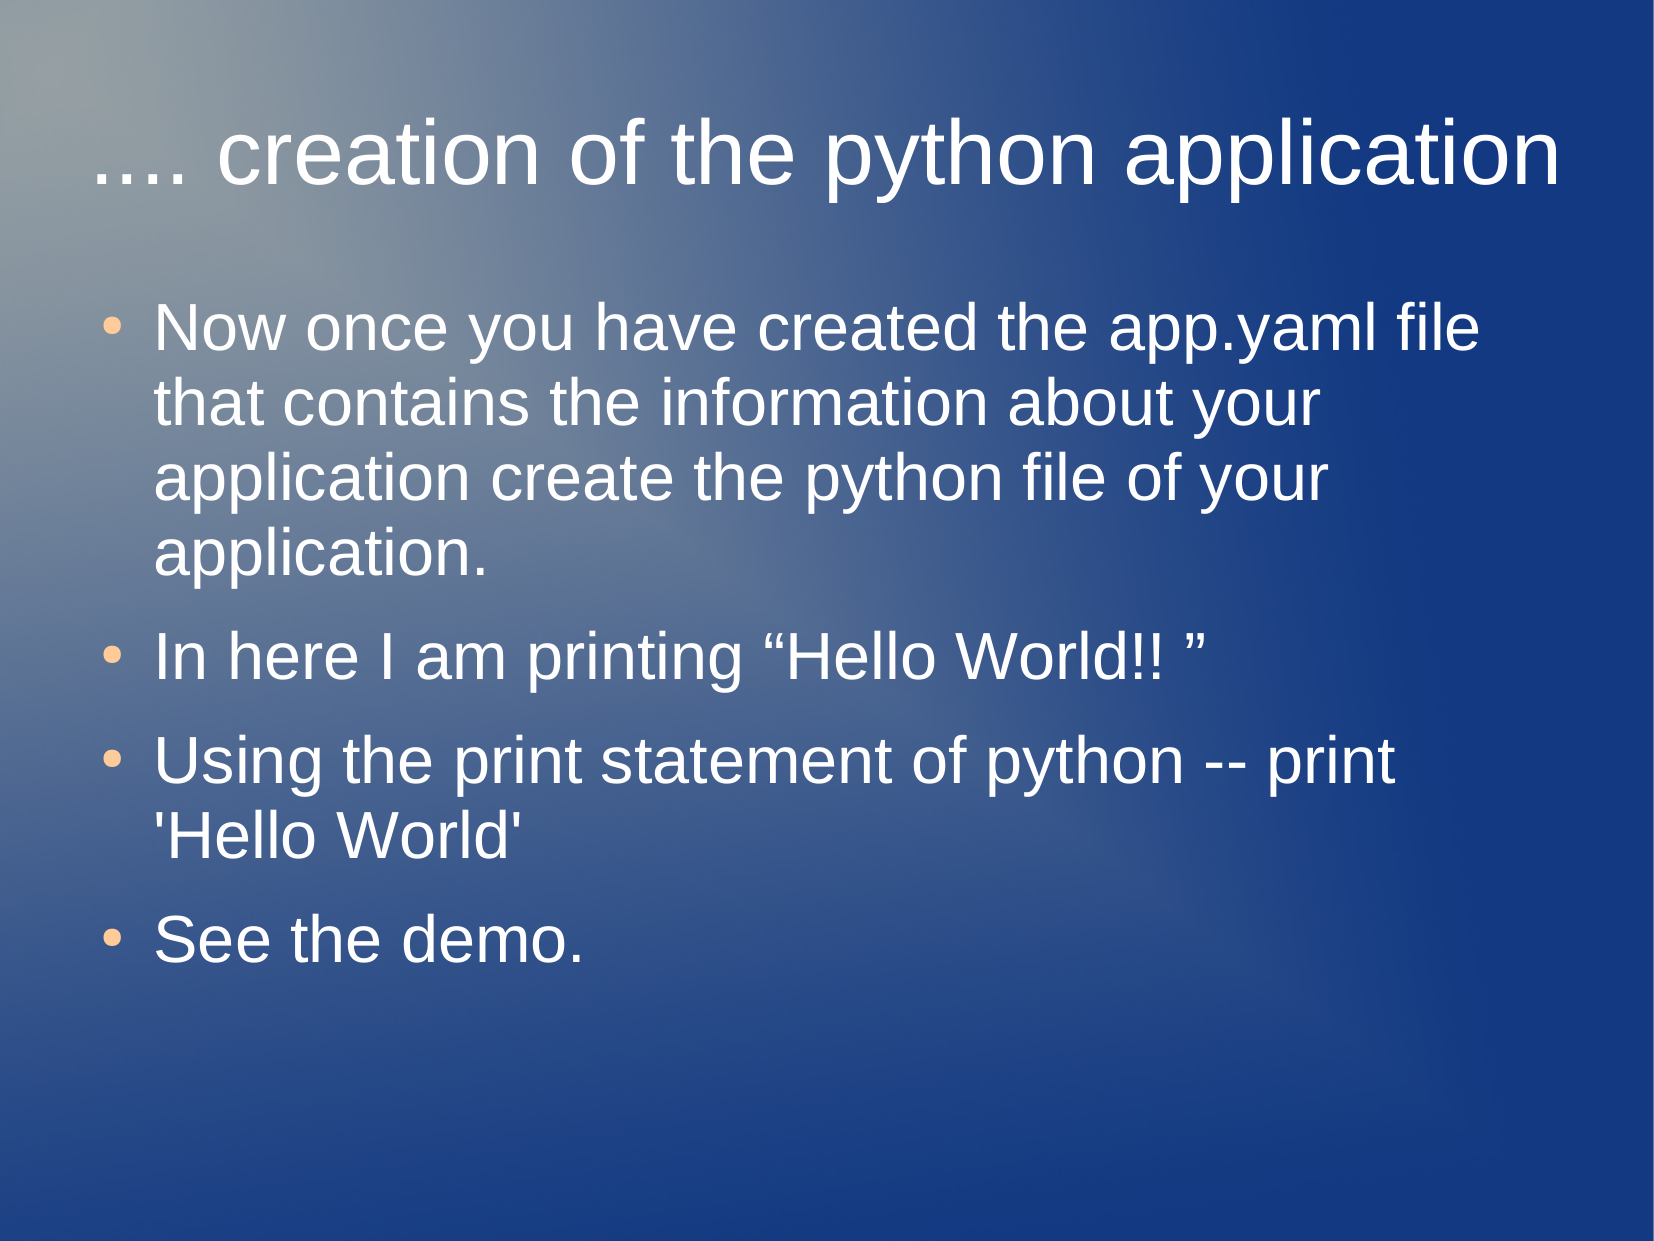

# .... creation of the python application
Now once you have created the app.yaml file that contains the information about your application create the python file of your application.
In here I am printing “Hello World!! ”
Using the print statement of python -- print 'Hello World'
See the demo.